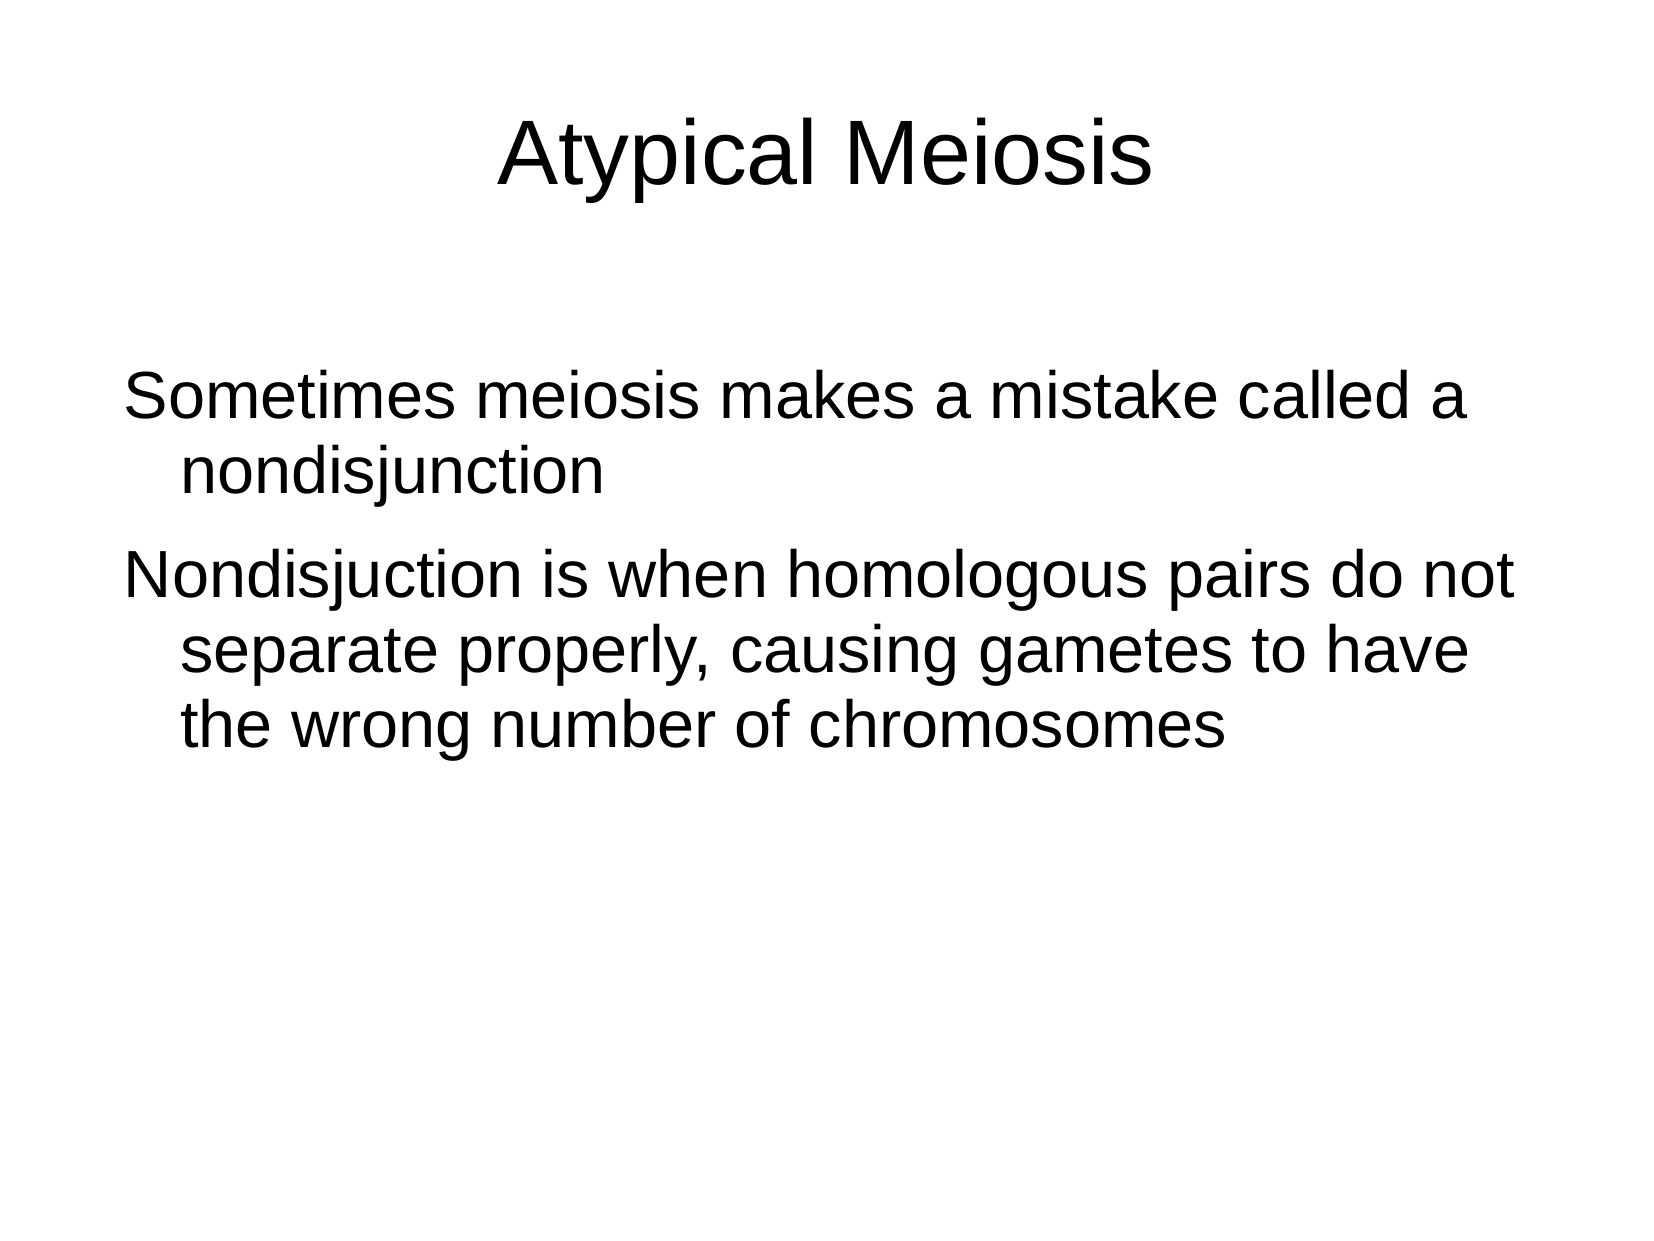

# Atypical Meiosis
Sometimes meiosis makes a mistake called a nondisjunction
Nondisjuction is when homologous pairs do not separate properly, causing gametes to have the wrong number of chromosomes